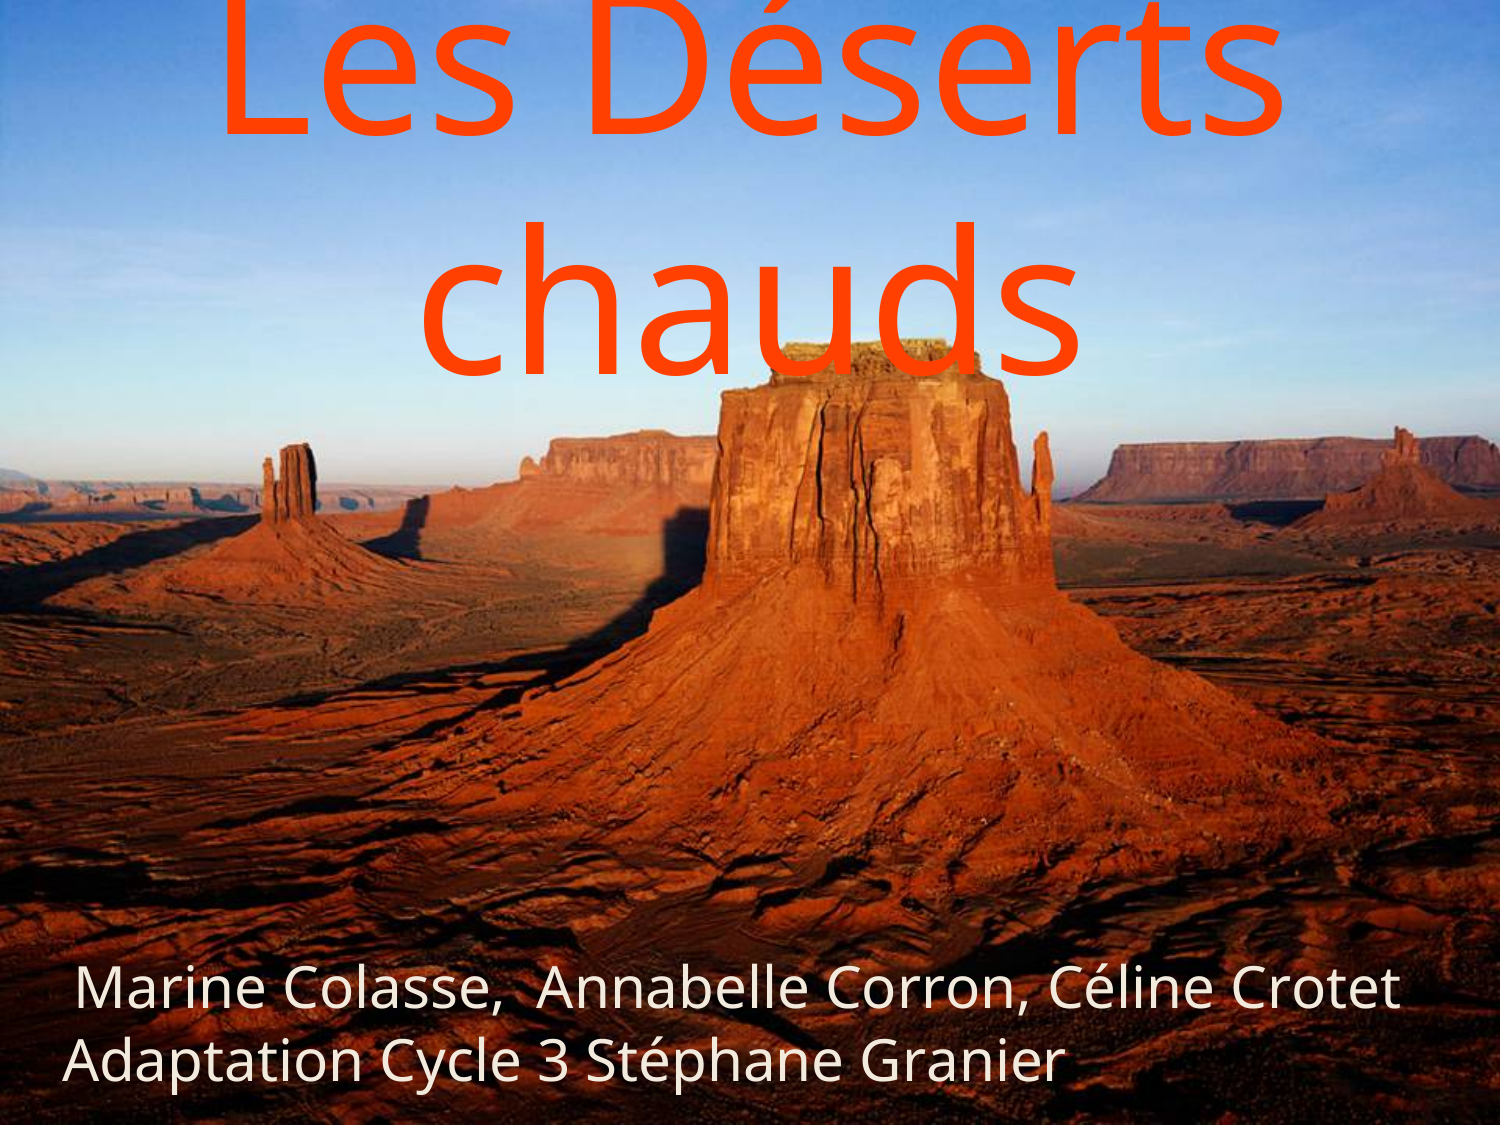

# Les Déserts chauds
Marine Colasse, Annabelle Corron, Céline Crotet
Adaptation Cycle 3 Stéphane Granier